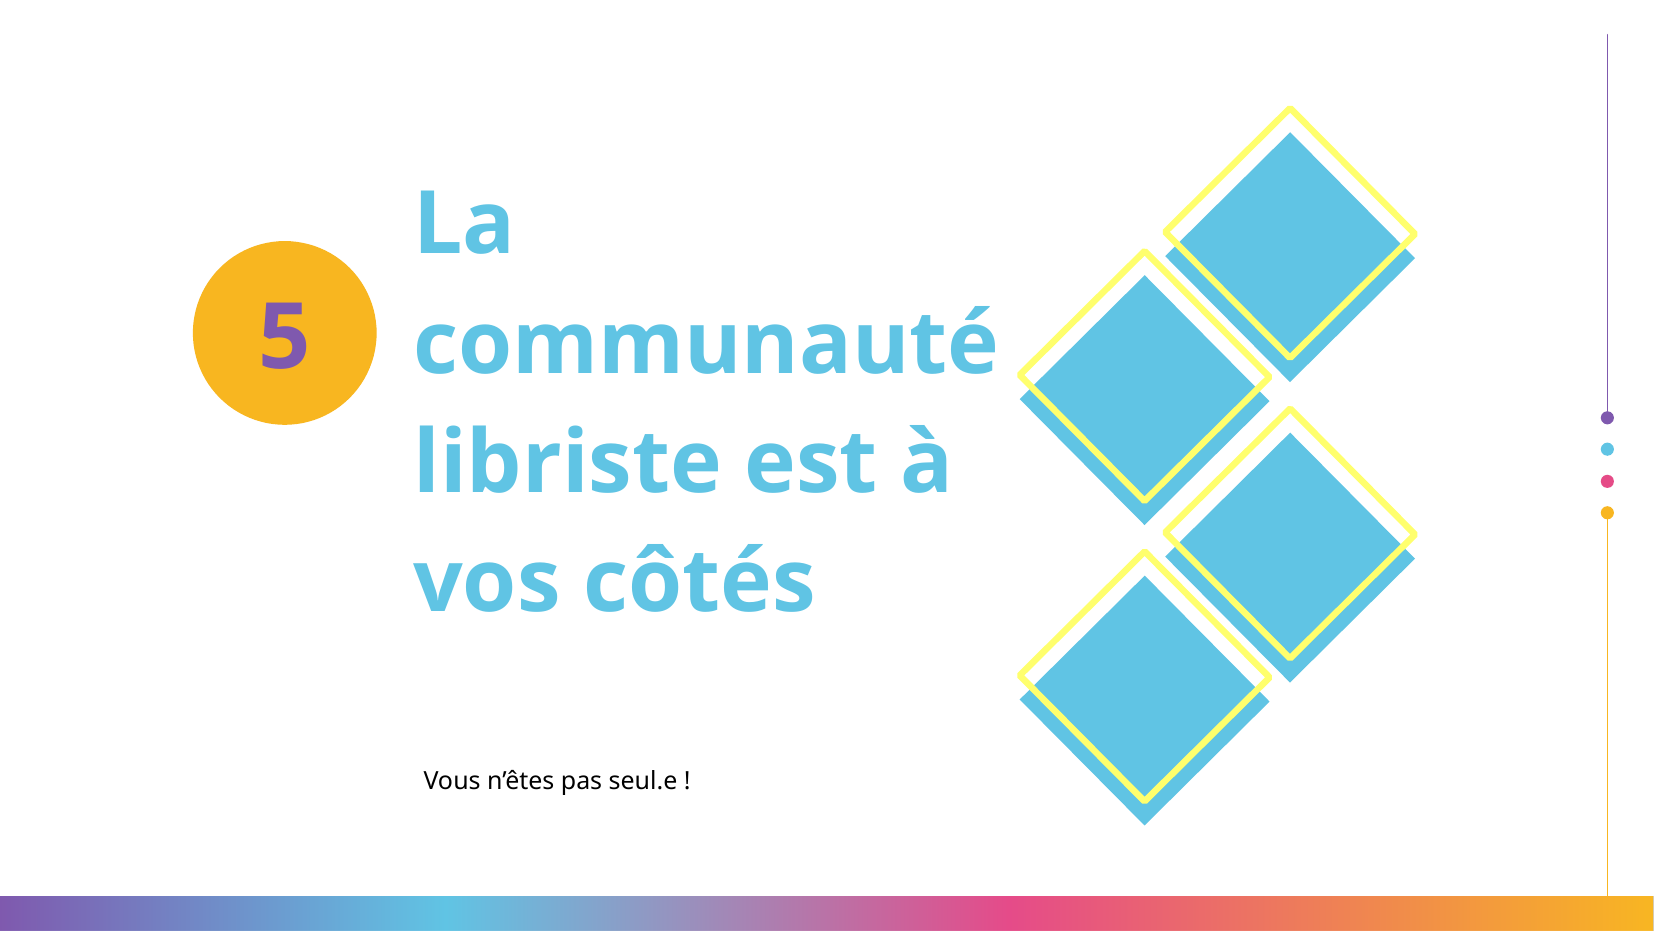

# La communauté libriste est à vos côtés
5
Vous n’êtes pas seul.e !